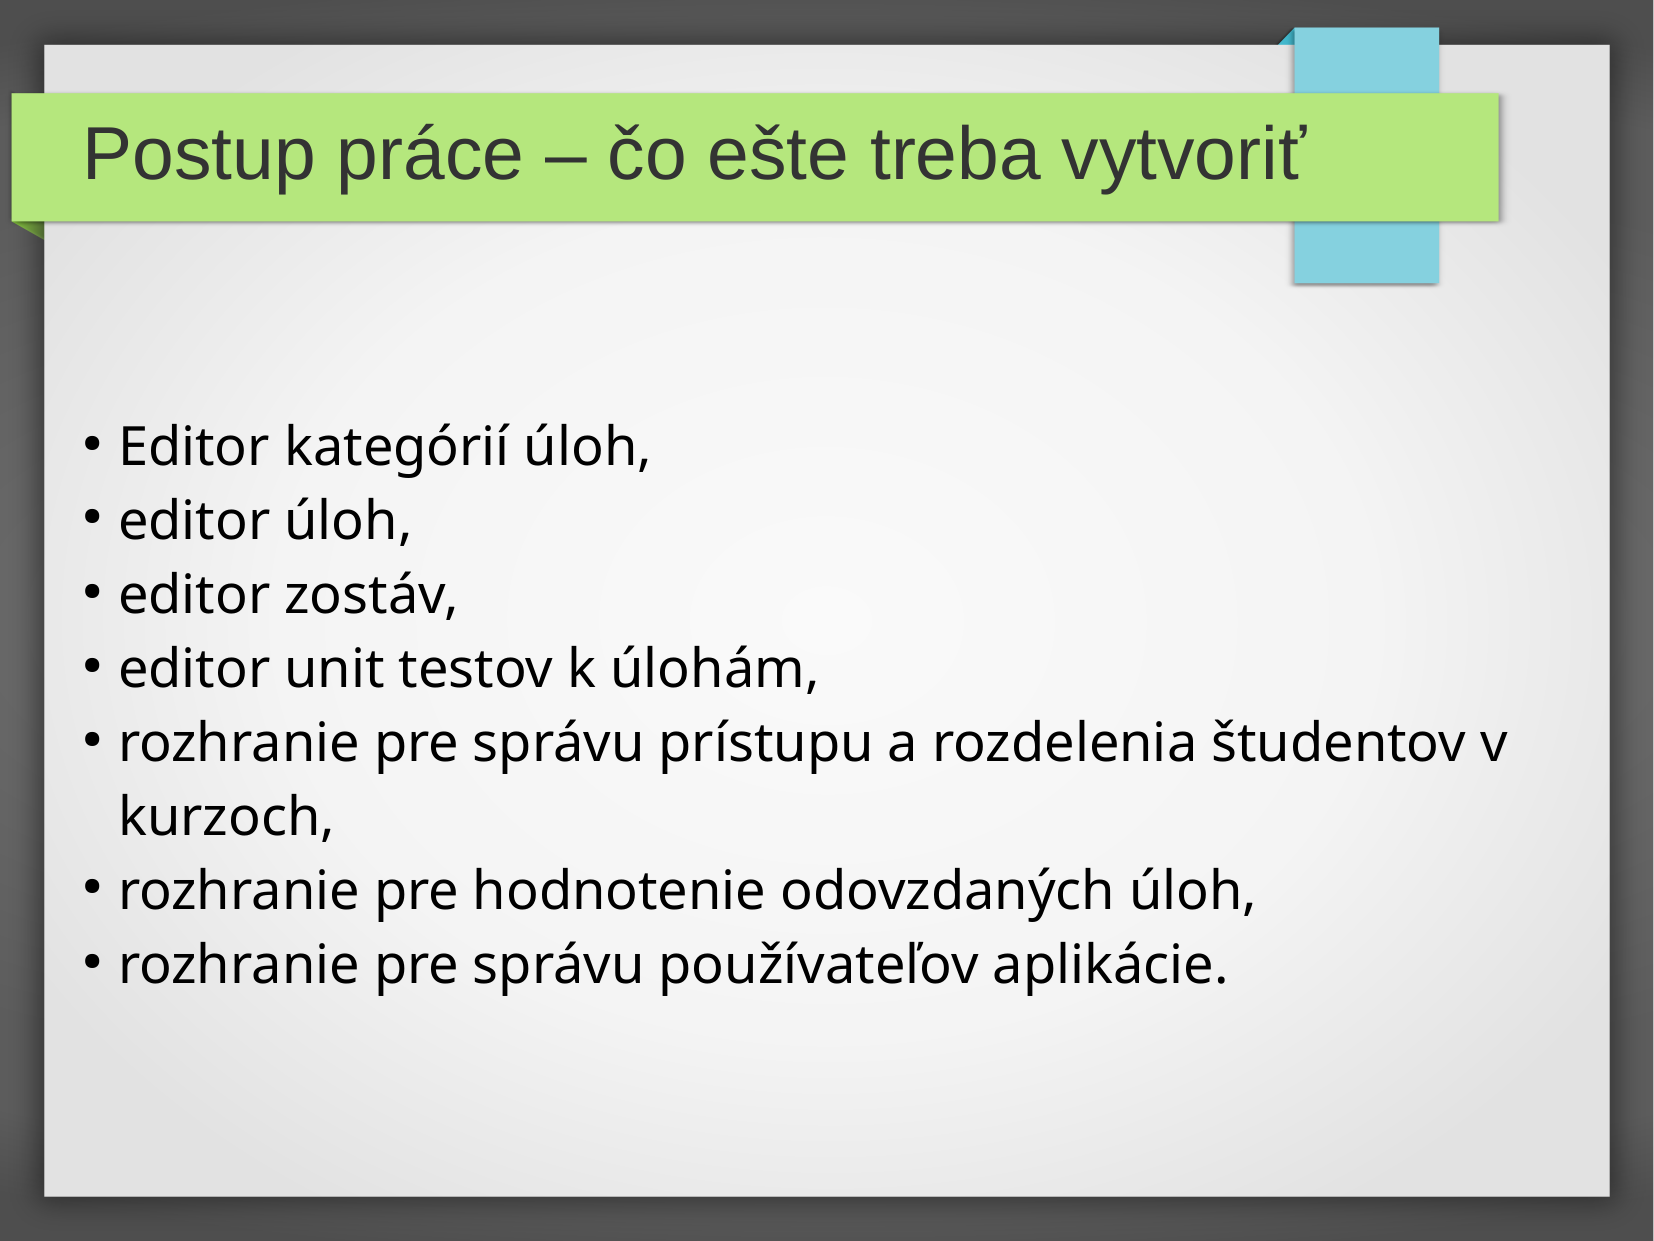

# Postup práce – čo ešte treba vytvoriť
Editor kategórií úloh,
editor úloh,
editor zostáv,
editor unit testov k úlohám,
rozhranie pre správu prístupu a rozdelenia študentov v kurzoch,
rozhranie pre hodnotenie odovzdaných úloh,
rozhranie pre správu používateľov aplikácie.